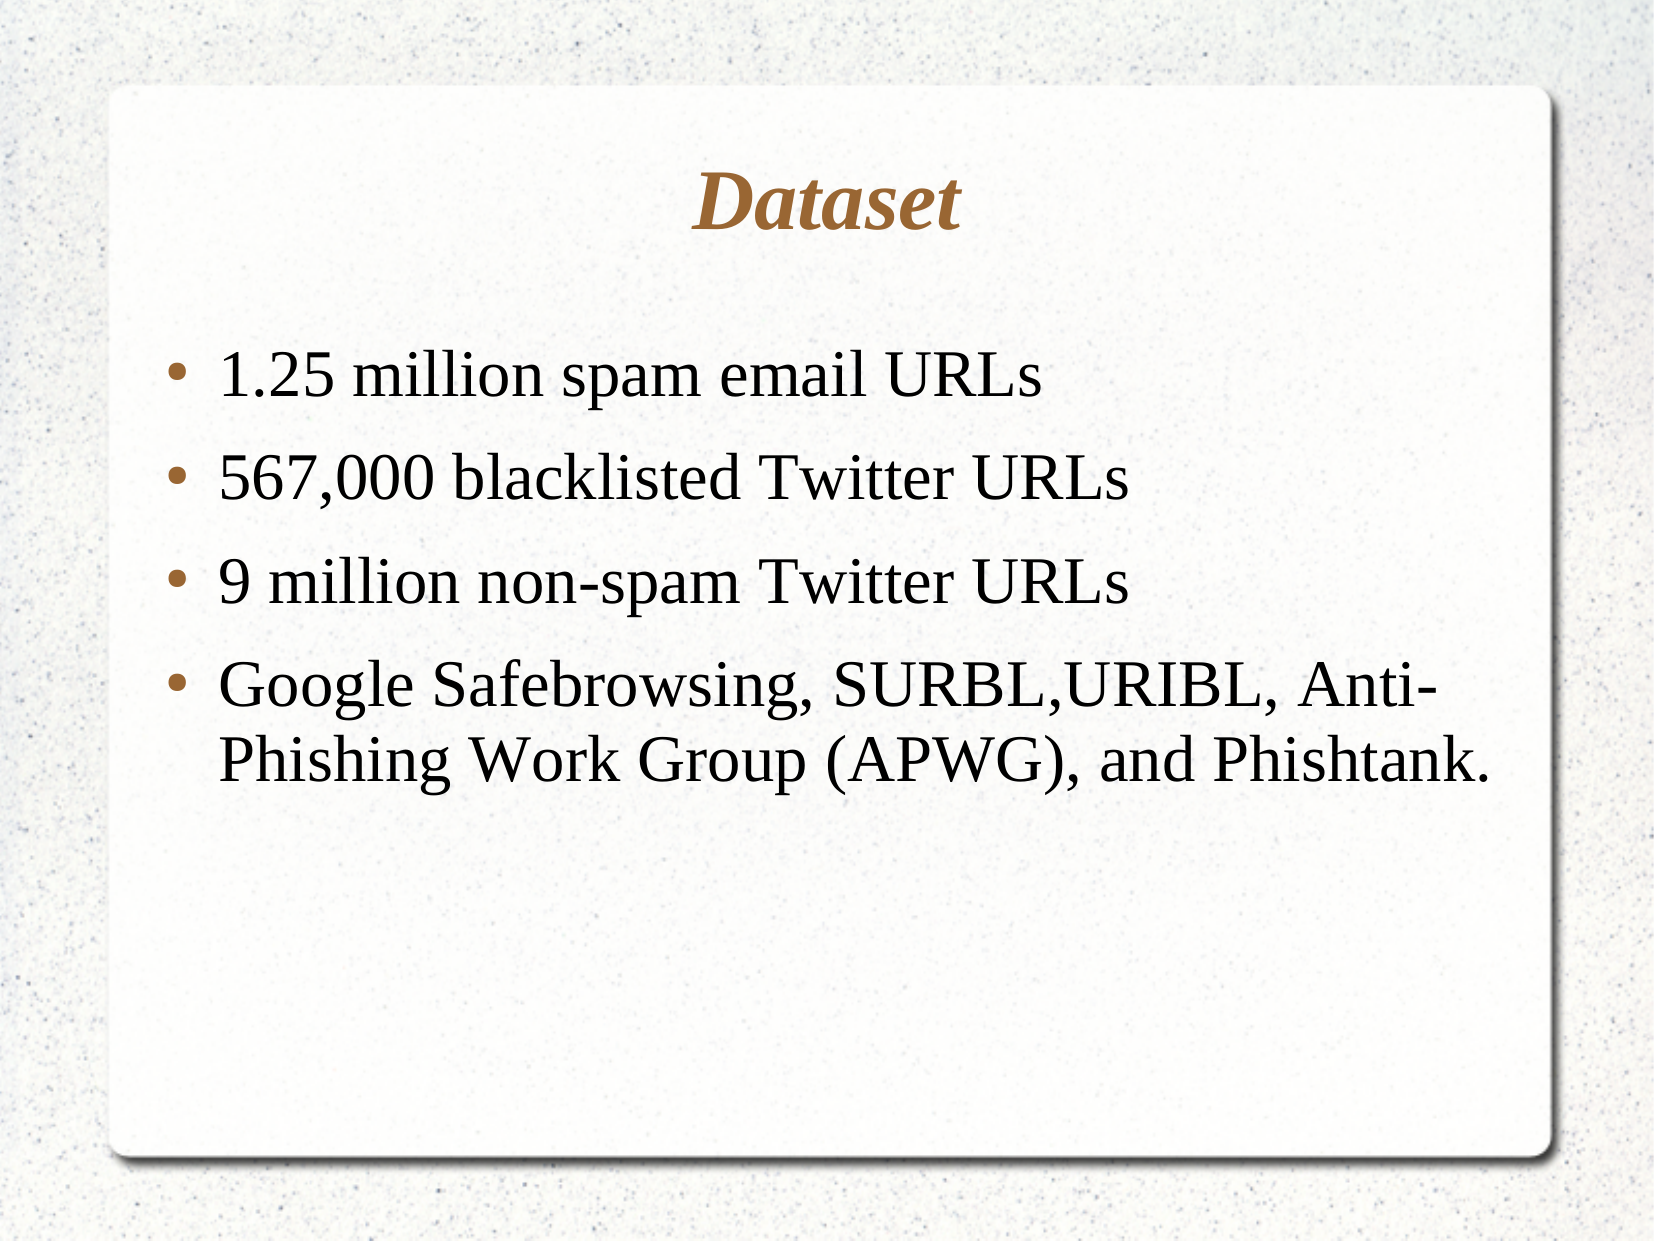

# Dataset
1.25 million spam email URLs
567,000 blacklisted Twitter URLs
9 million non-spam Twitter URLs
Google Safebrowsing, SURBL,URIBL, Anti-Phishing Work Group (APWG), and Phishtank.